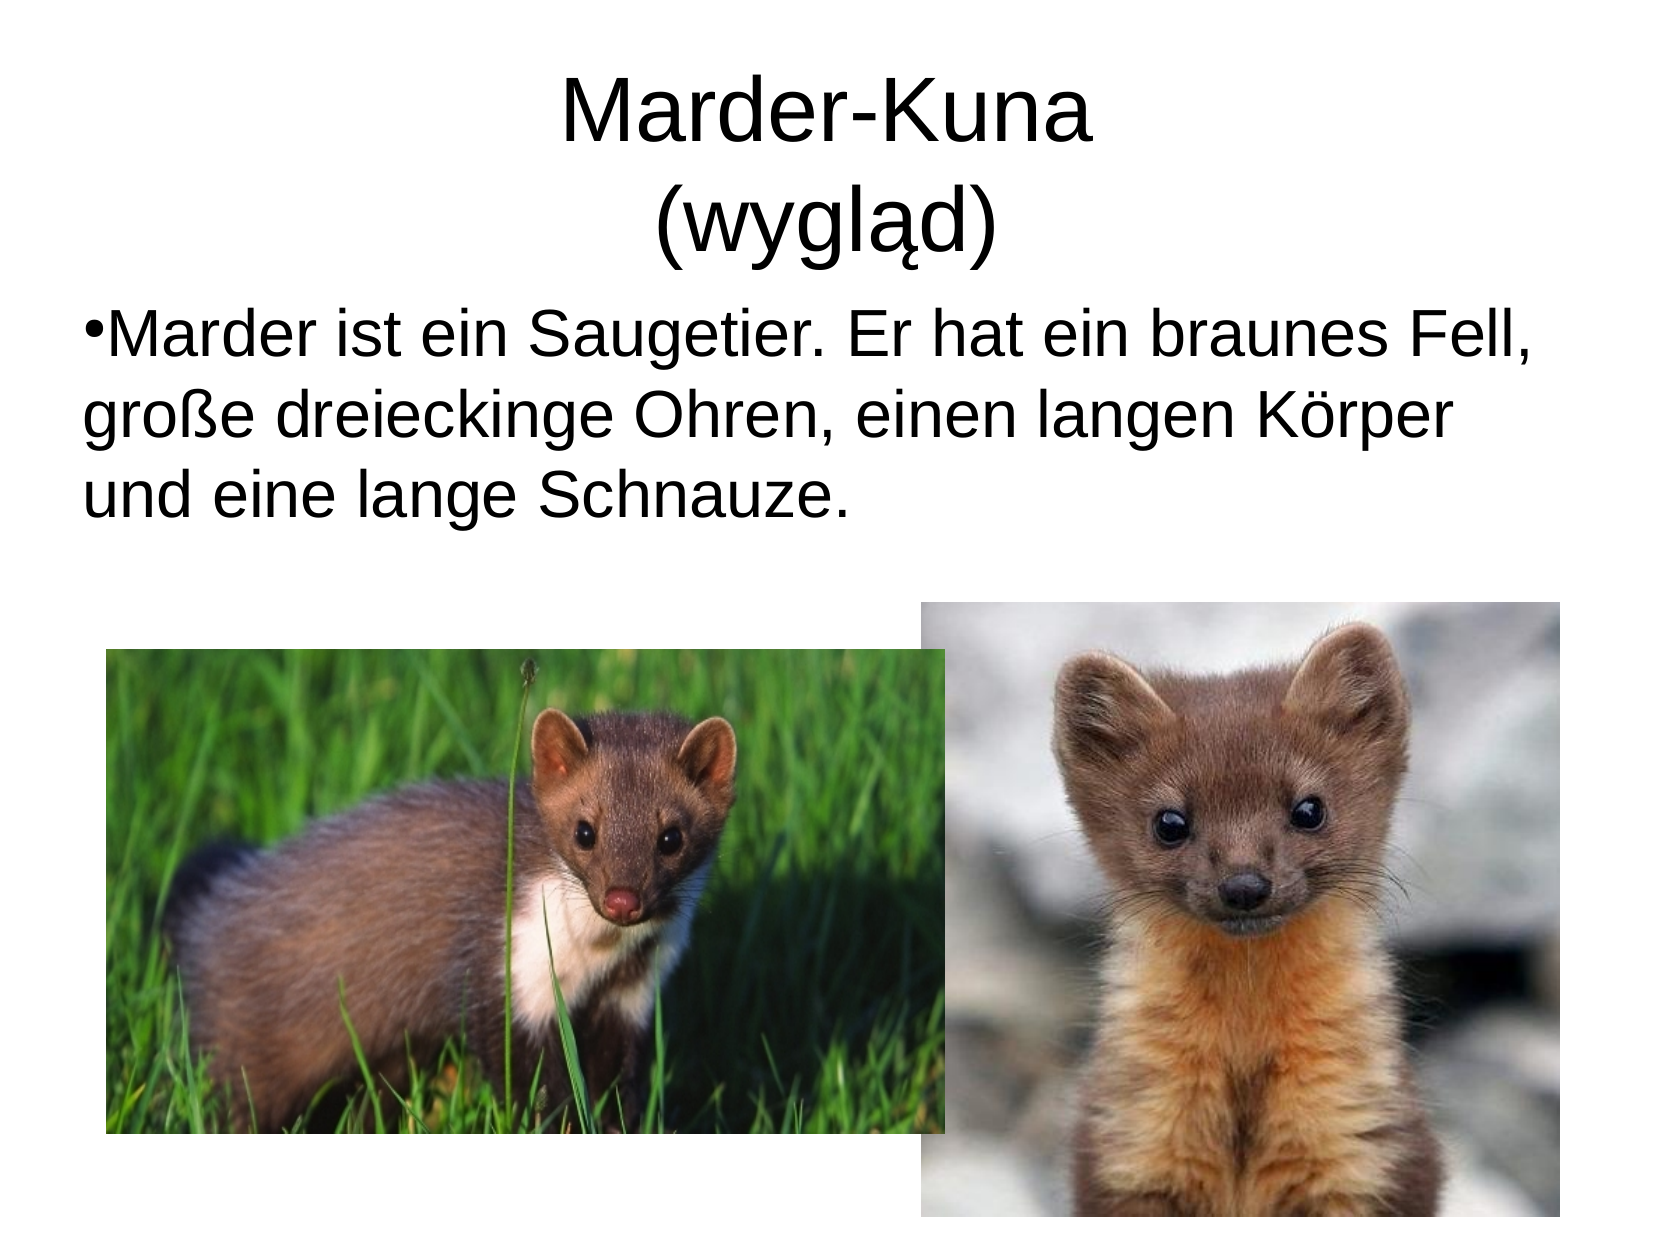

# Marder-Kuna (wygląd)
Marder ist ein Saugetier. Er hat ein braunes Fell, große dreieckinge Ohren, einen langen Körper und eine lange Schnauze.